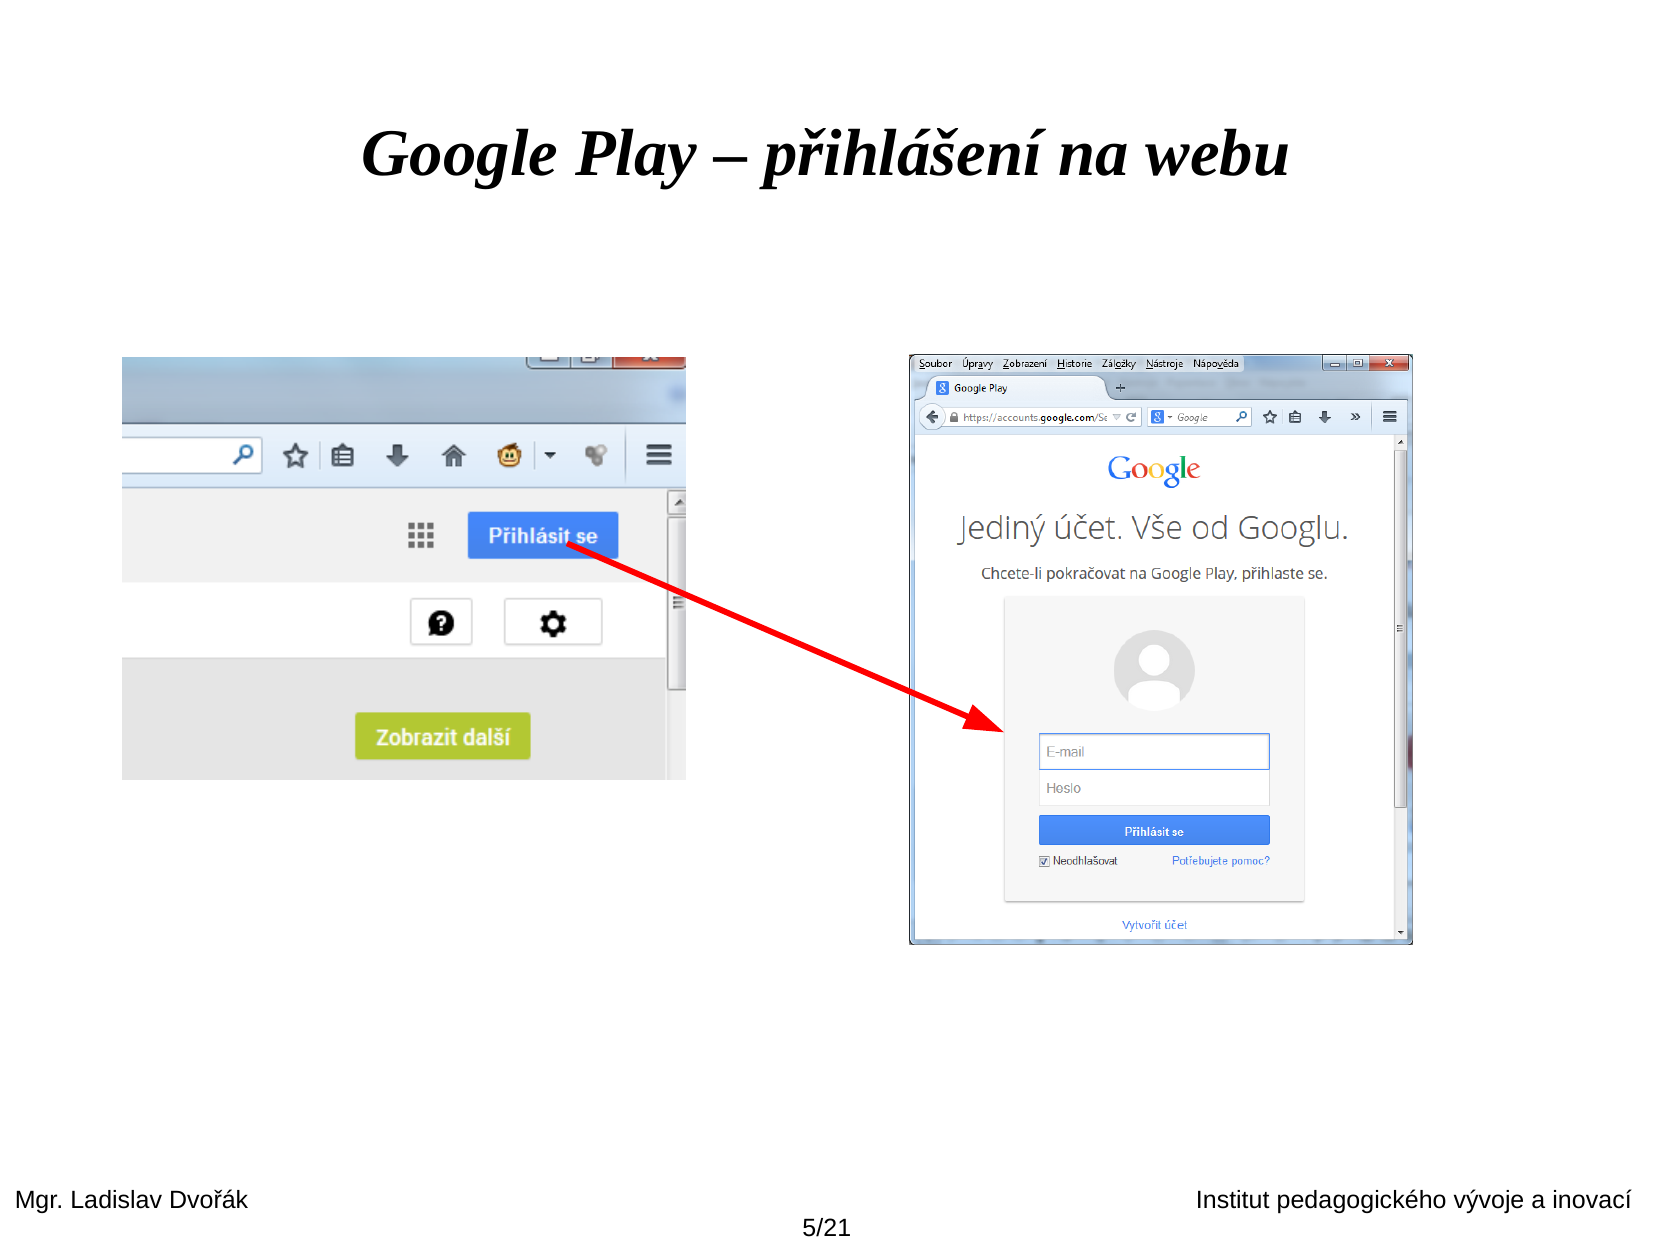

# Google Play – přihlášení na webu
Mgr. Ladislav Dvořák													Institut pedagogického vývoje a inovací